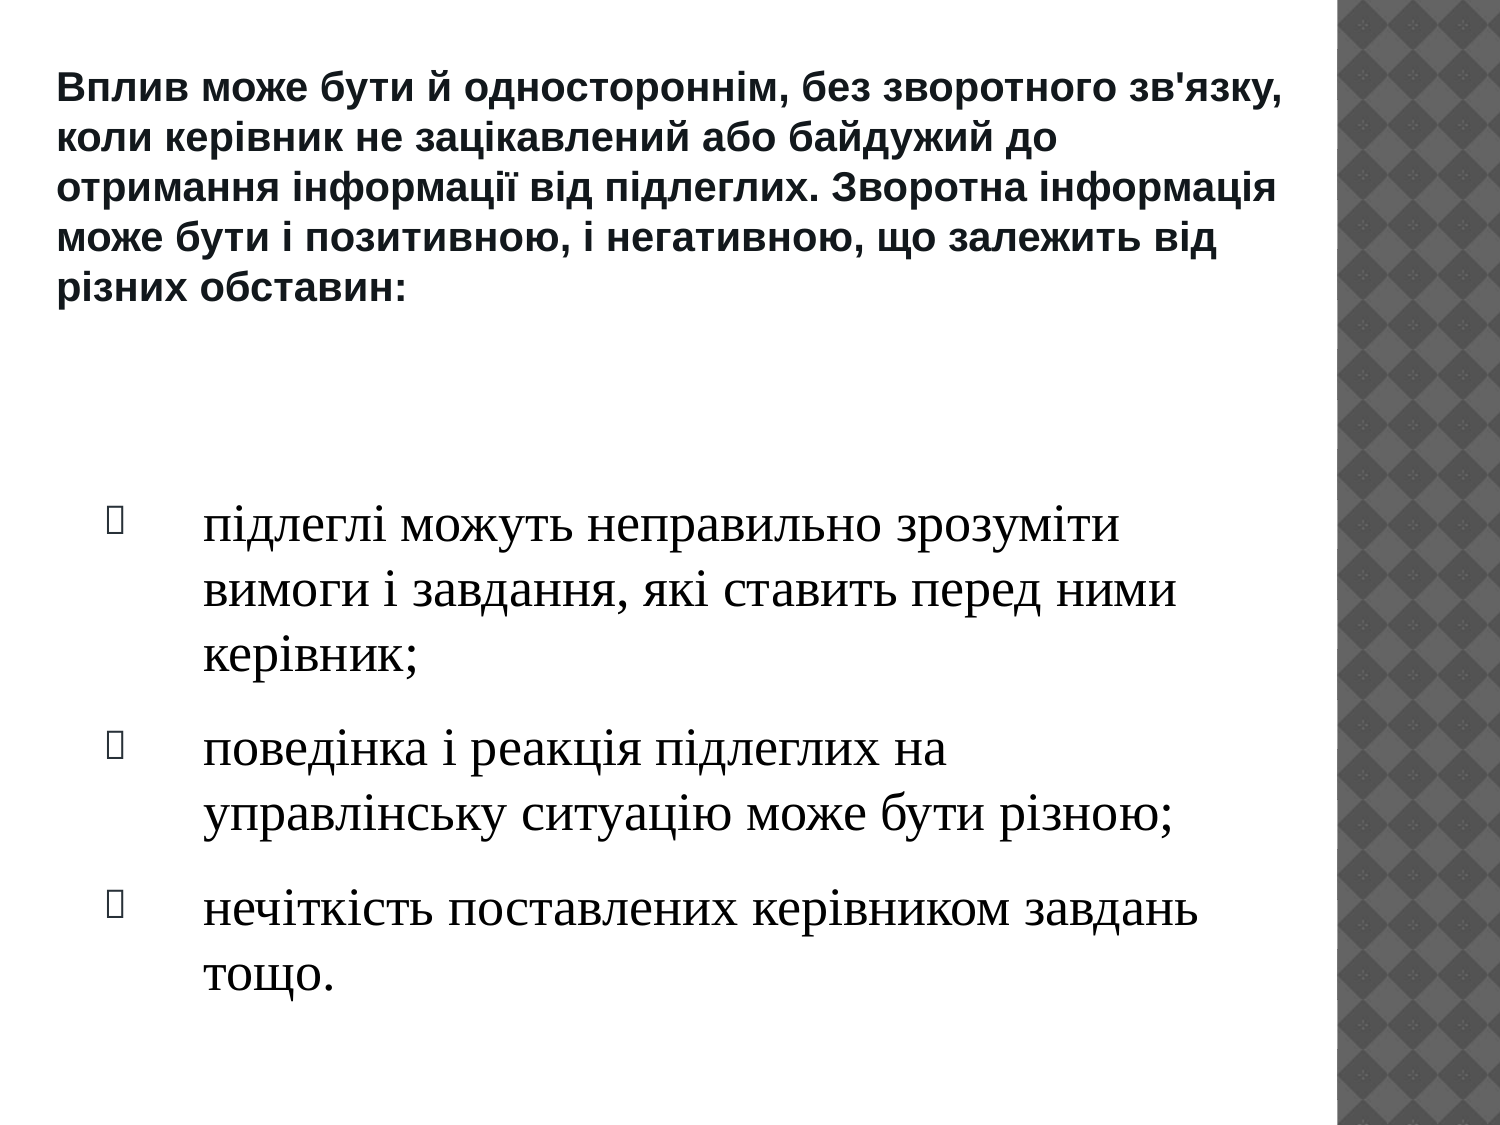

# Вплив може бути й одностороннім, без зворотного зв'язку, коли керівник не зацікавлений або байдужий до отримання інформації від підлеглих. Зворотна інформа­ція може бути і позитивною, і негативною, що залежить від різних обставин:
підлеглі можуть неправильно зрозуміти вимоги і завдання, які ставить перед ними керівник;
поведінка і реакція підлеглих на управлінську си­туацію може бути різною;
нечіткість поставлених керівником завдань тощо.